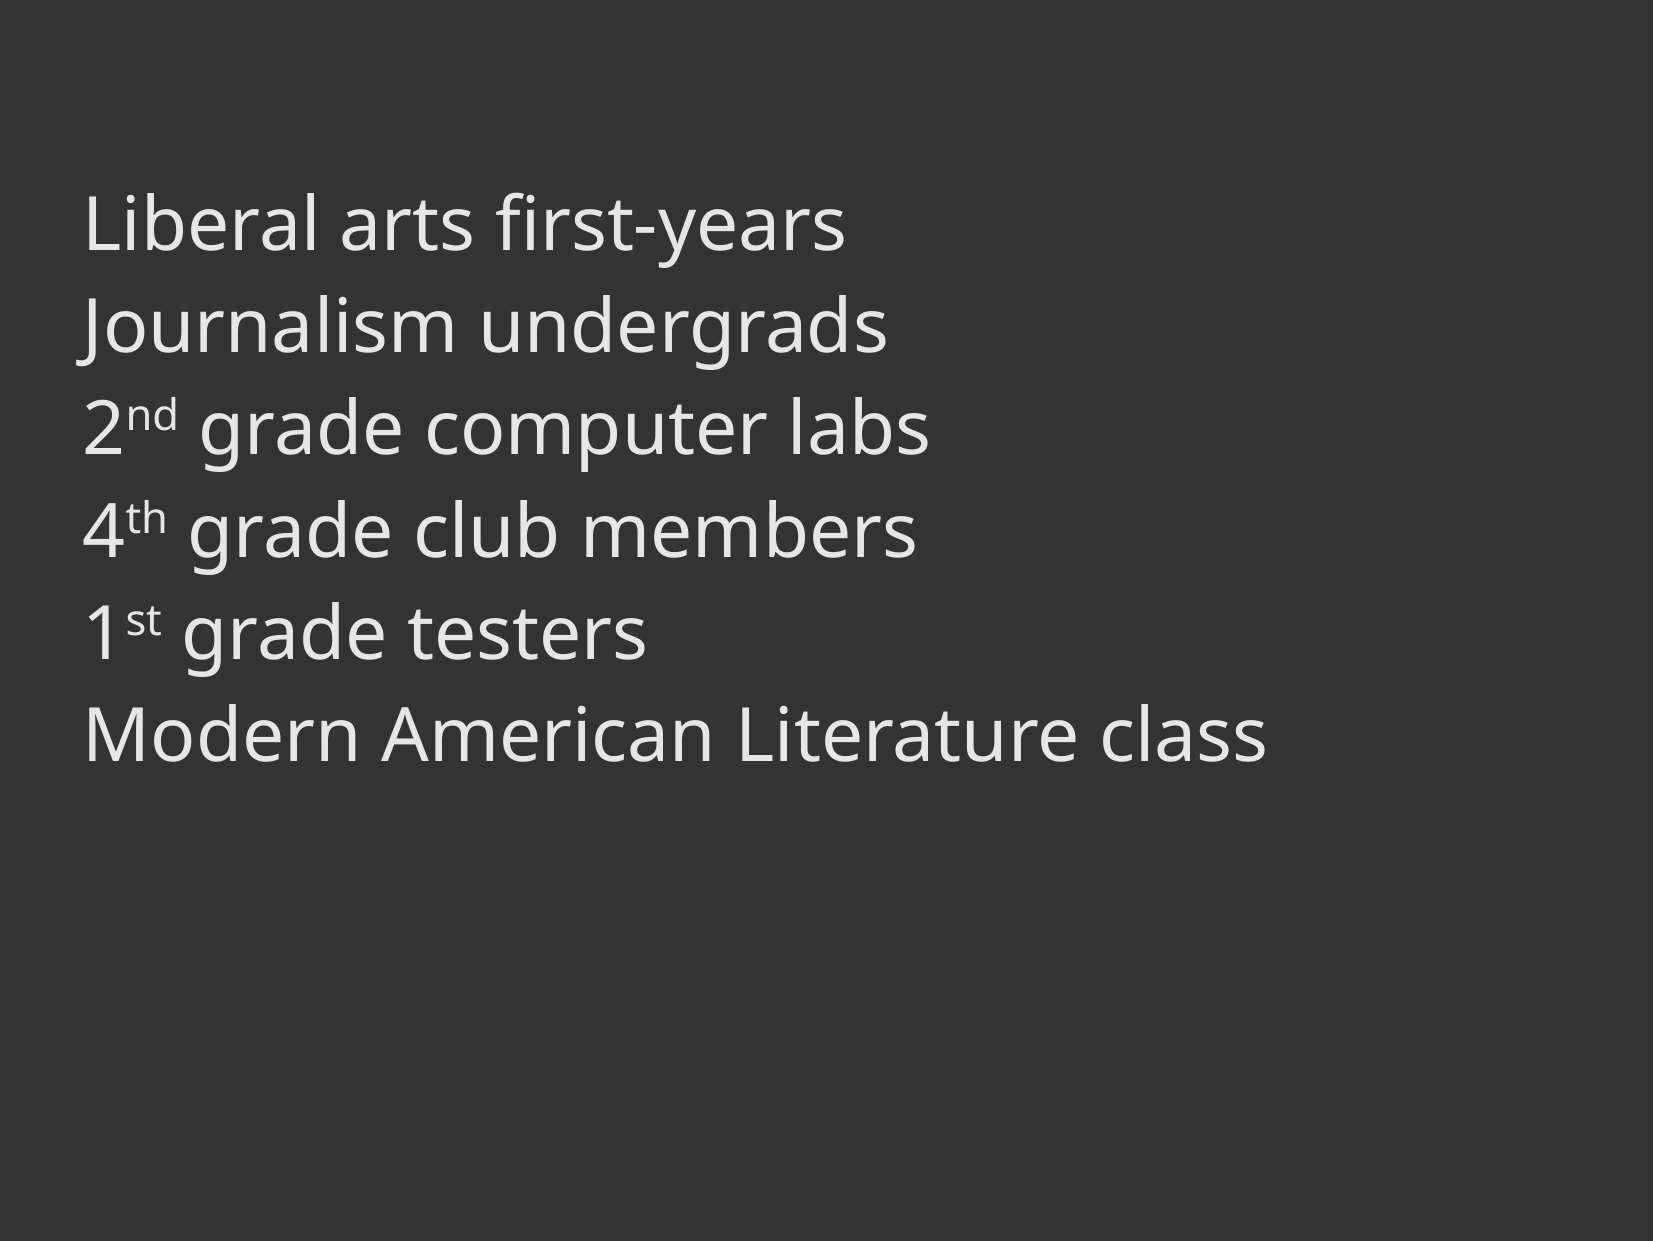

# Liberal arts first-years
Journalism undergrads
2nd grade computer labs
4th grade club members
1st grade testers
Modern American Literature class